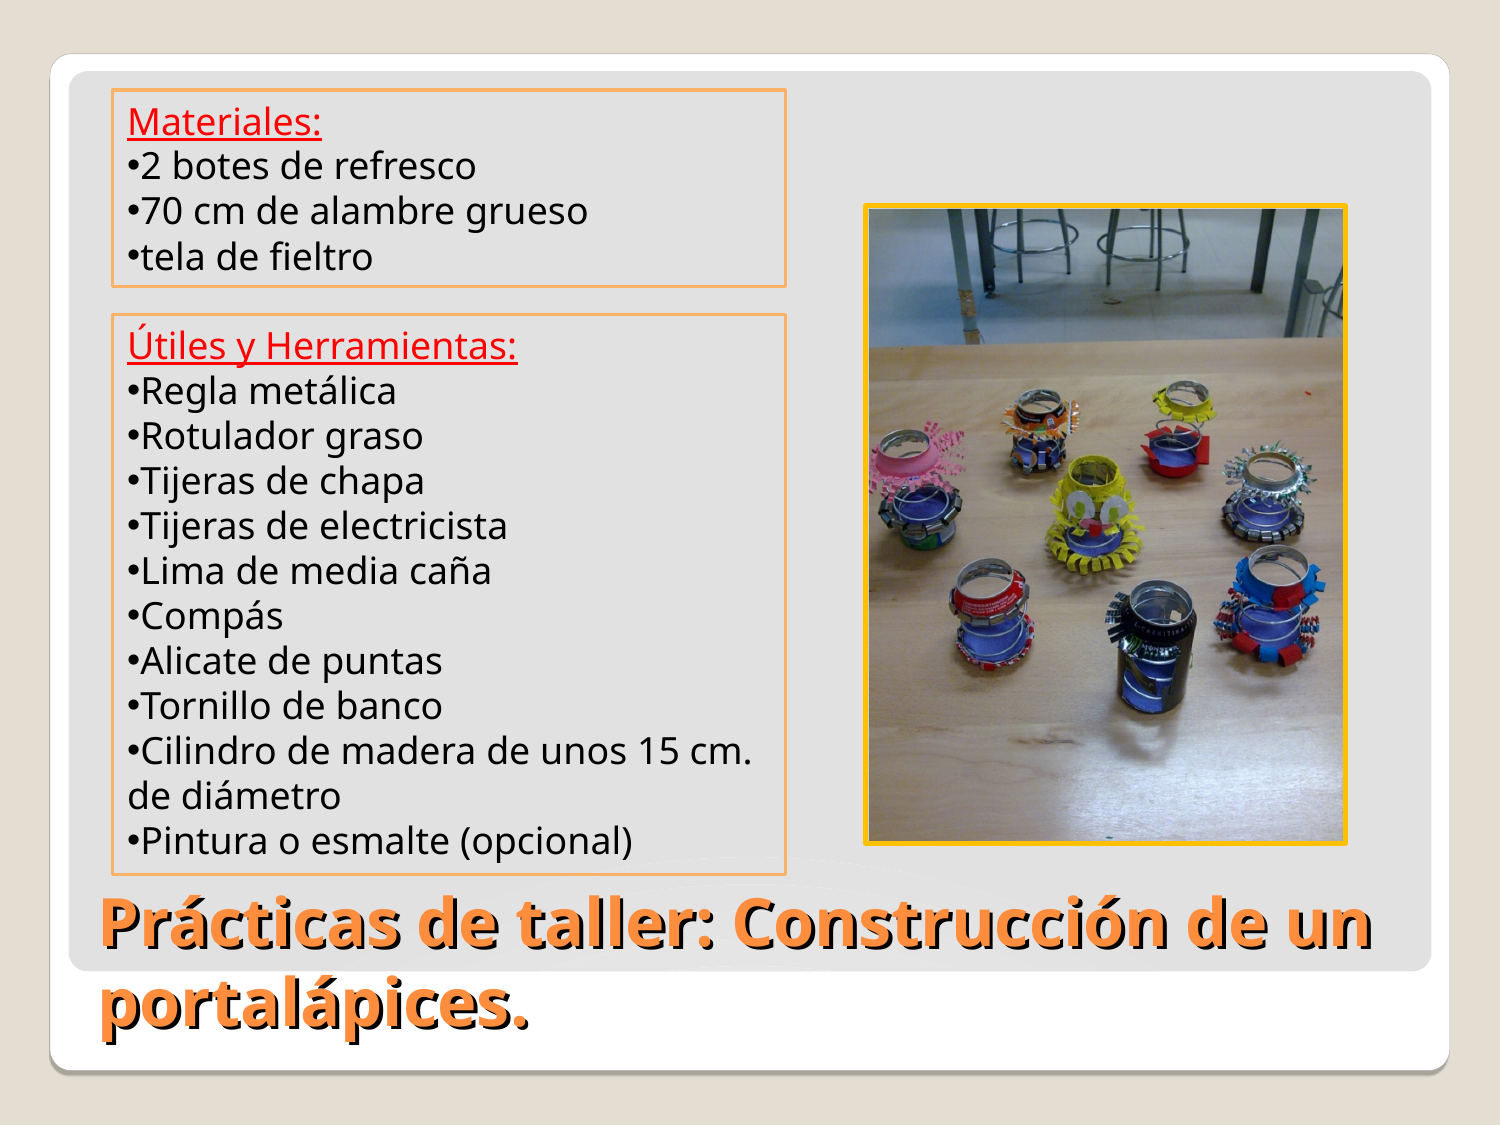

Materiales:
2 botes de refresco
70 cm de alambre grueso
tela de fieltro
Útiles y Herramientas:
Regla metálica
Rotulador graso
Tijeras de chapa
Tijeras de electricista
Lima de media caña
Compás
Alicate de puntas
Tornillo de banco
Cilindro de madera de unos 15 cm. de diámetro
Pintura o esmalte (opcional)
# Prácticas de taller: Construcción de un portalápices.